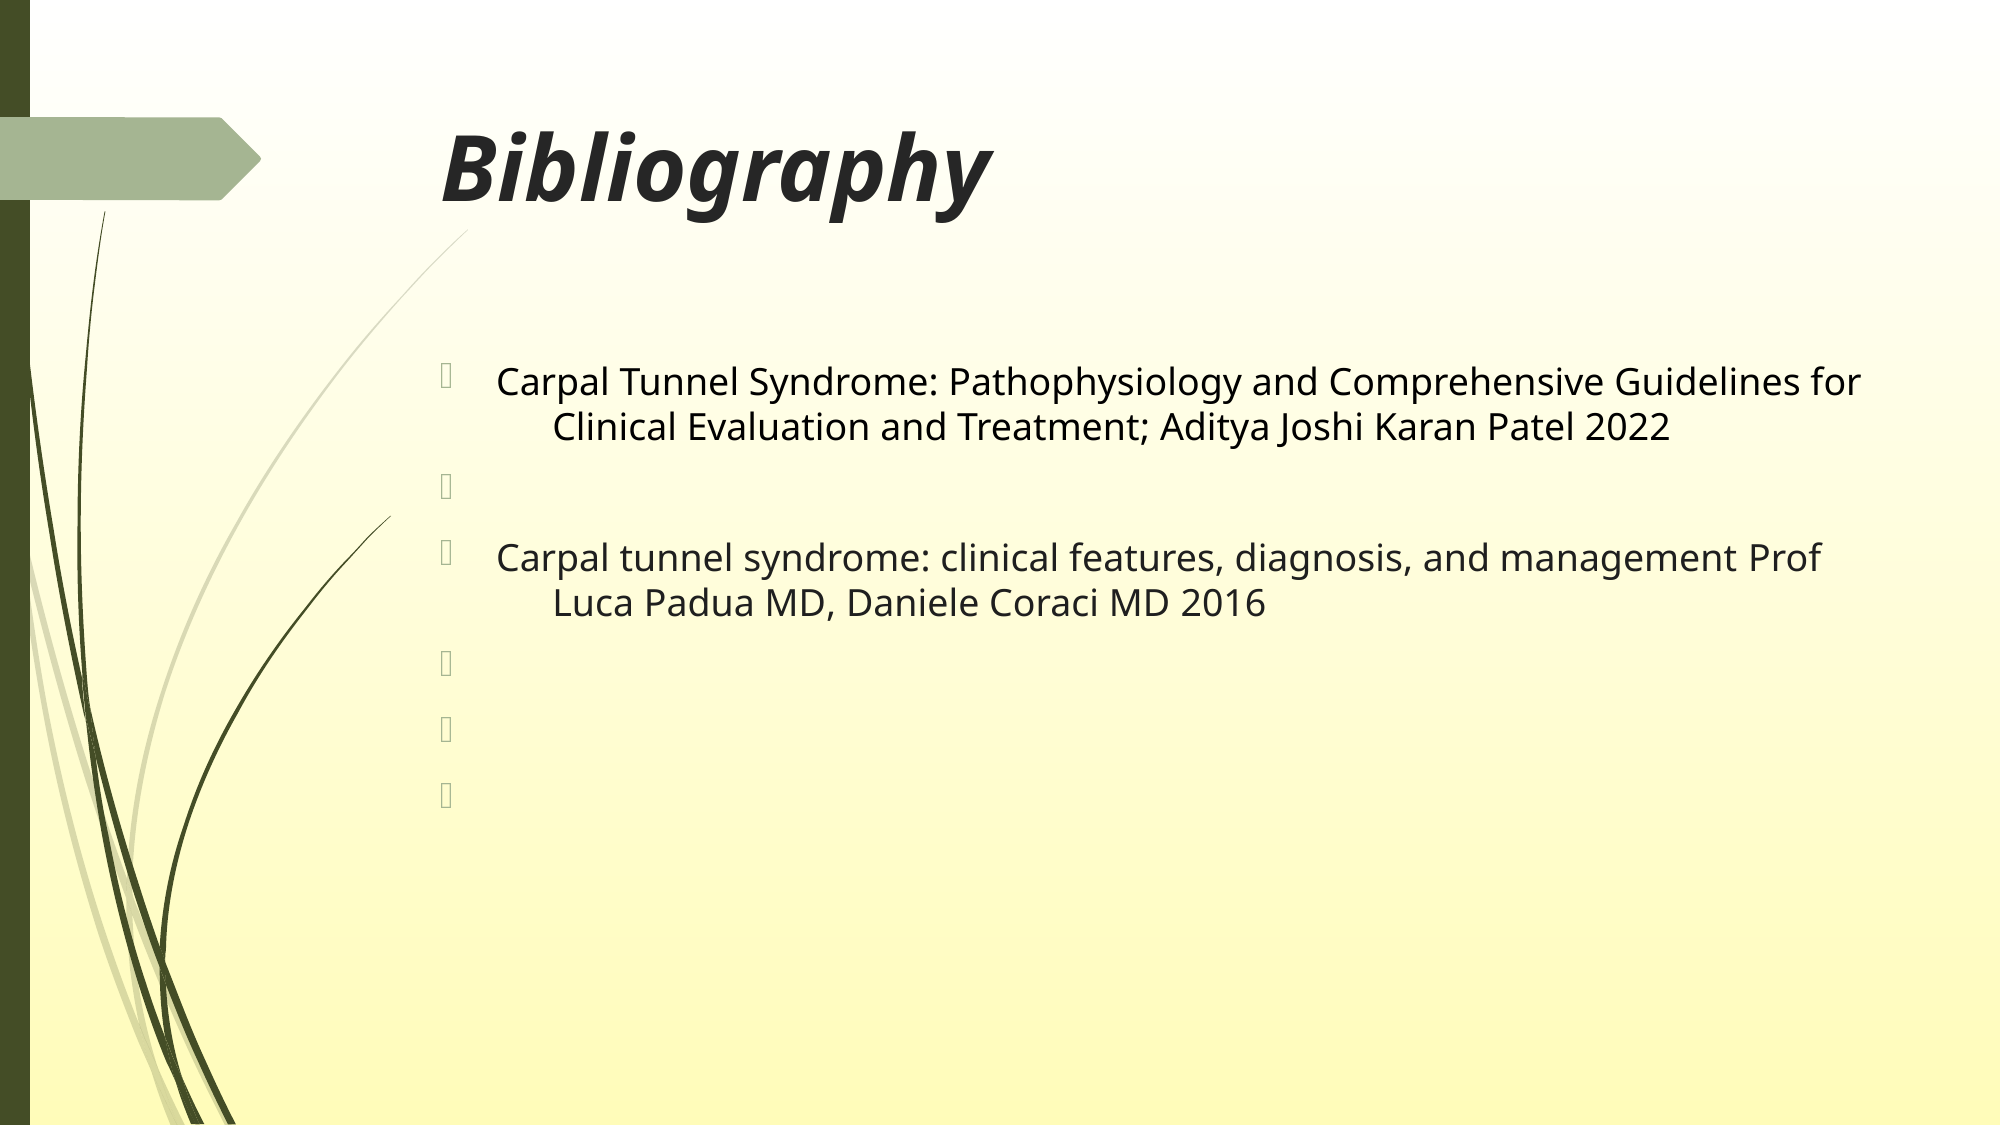

# Bibliography
Carpal Tunnel Syndrome: Pathophysiology and Comprehensive Guidelines for Clinical Evaluation and Treatment; Aditya Joshi Karan Patel 2022
Carpal tunnel syndrome: clinical features, diagnosis, and management Prof Luca Padua MD, Daniele Coraci MD 2016